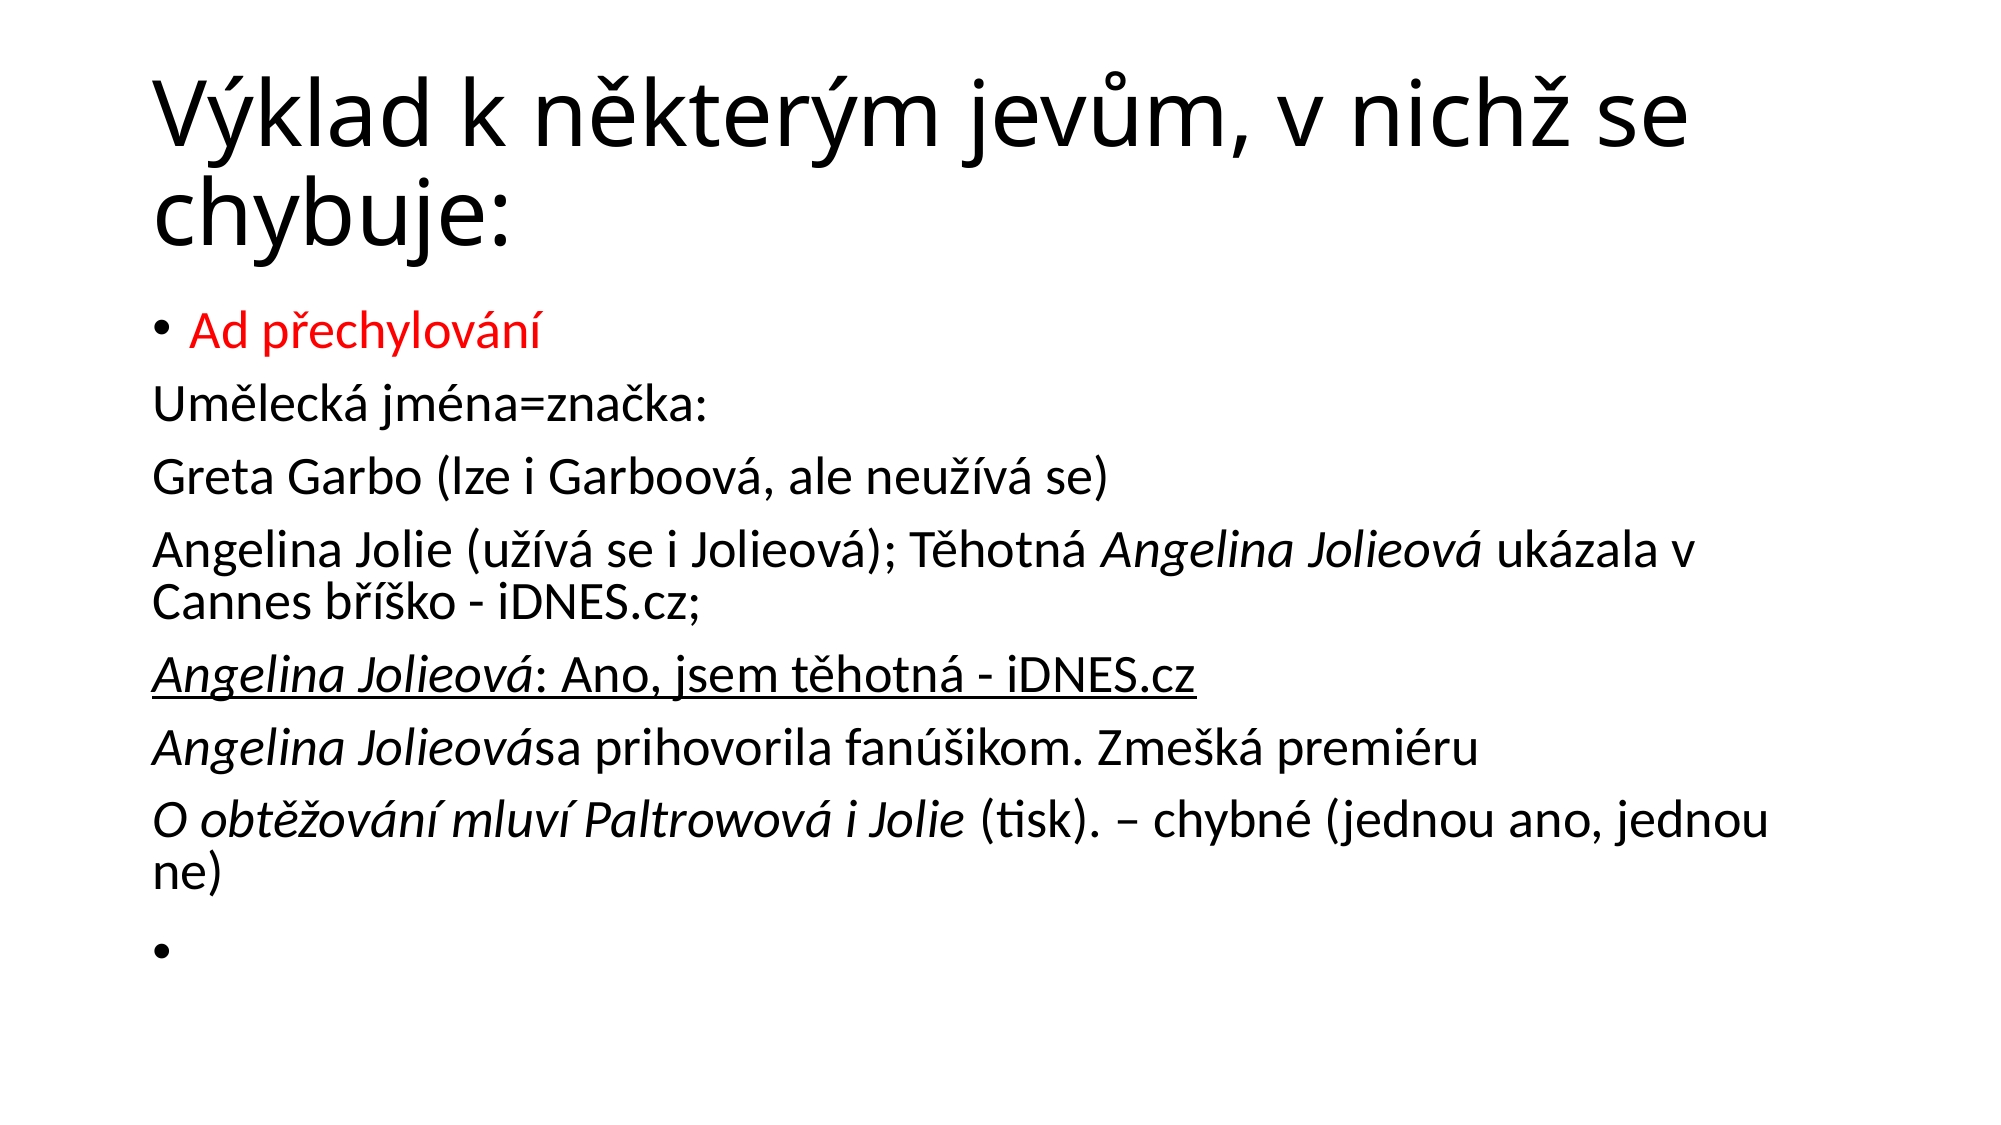

# Výklad k některým jevům, v nichž se chybuje:
Ad přechylování
Umělecká jména=značka:
Greta Garbo (lze i Garboová, ale neužívá se)
Angelina Jolie (užívá se i Jolieová); Těhotná Angelina Jolieová ukázala v Cannes bříško - iDNES.cz;
Angelina Jolieová: Ano, jsem těhotná - iDNES.cz
Angelina Jolieovása prihovorila fanúšikom. Zmešká premiéru
O obtěžování mluví Paltrowová i Jolie (tisk). – chybné (jednou ano, jednou ne)